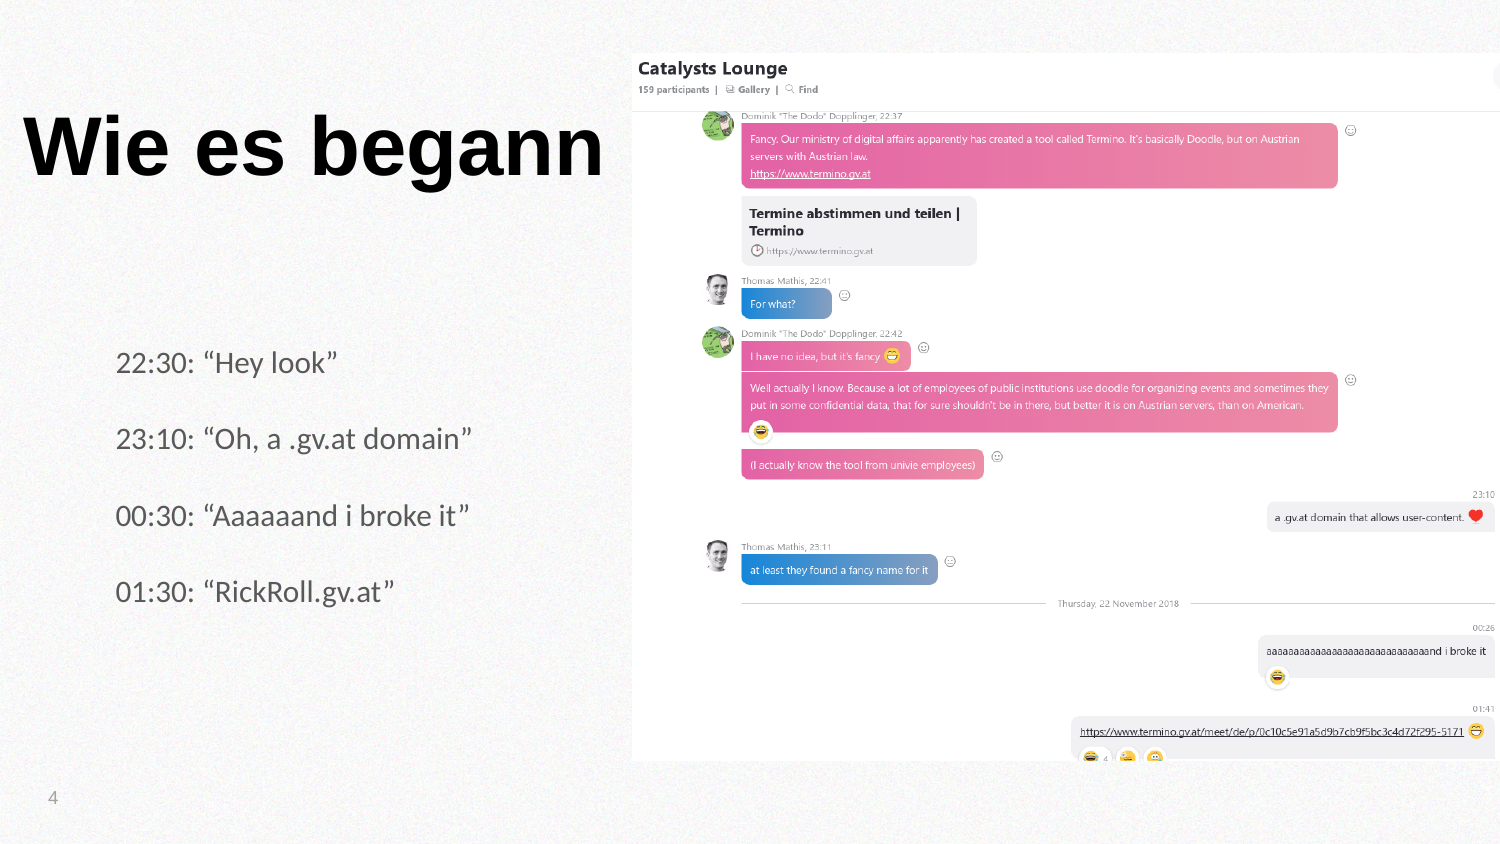

Wie es begann
# 22:30: “Hey look”
23:10: “Oh, a .gv.at domain”
00:30: “Aaaaaand i broke it”
01:30: “RickRoll.gv.at”